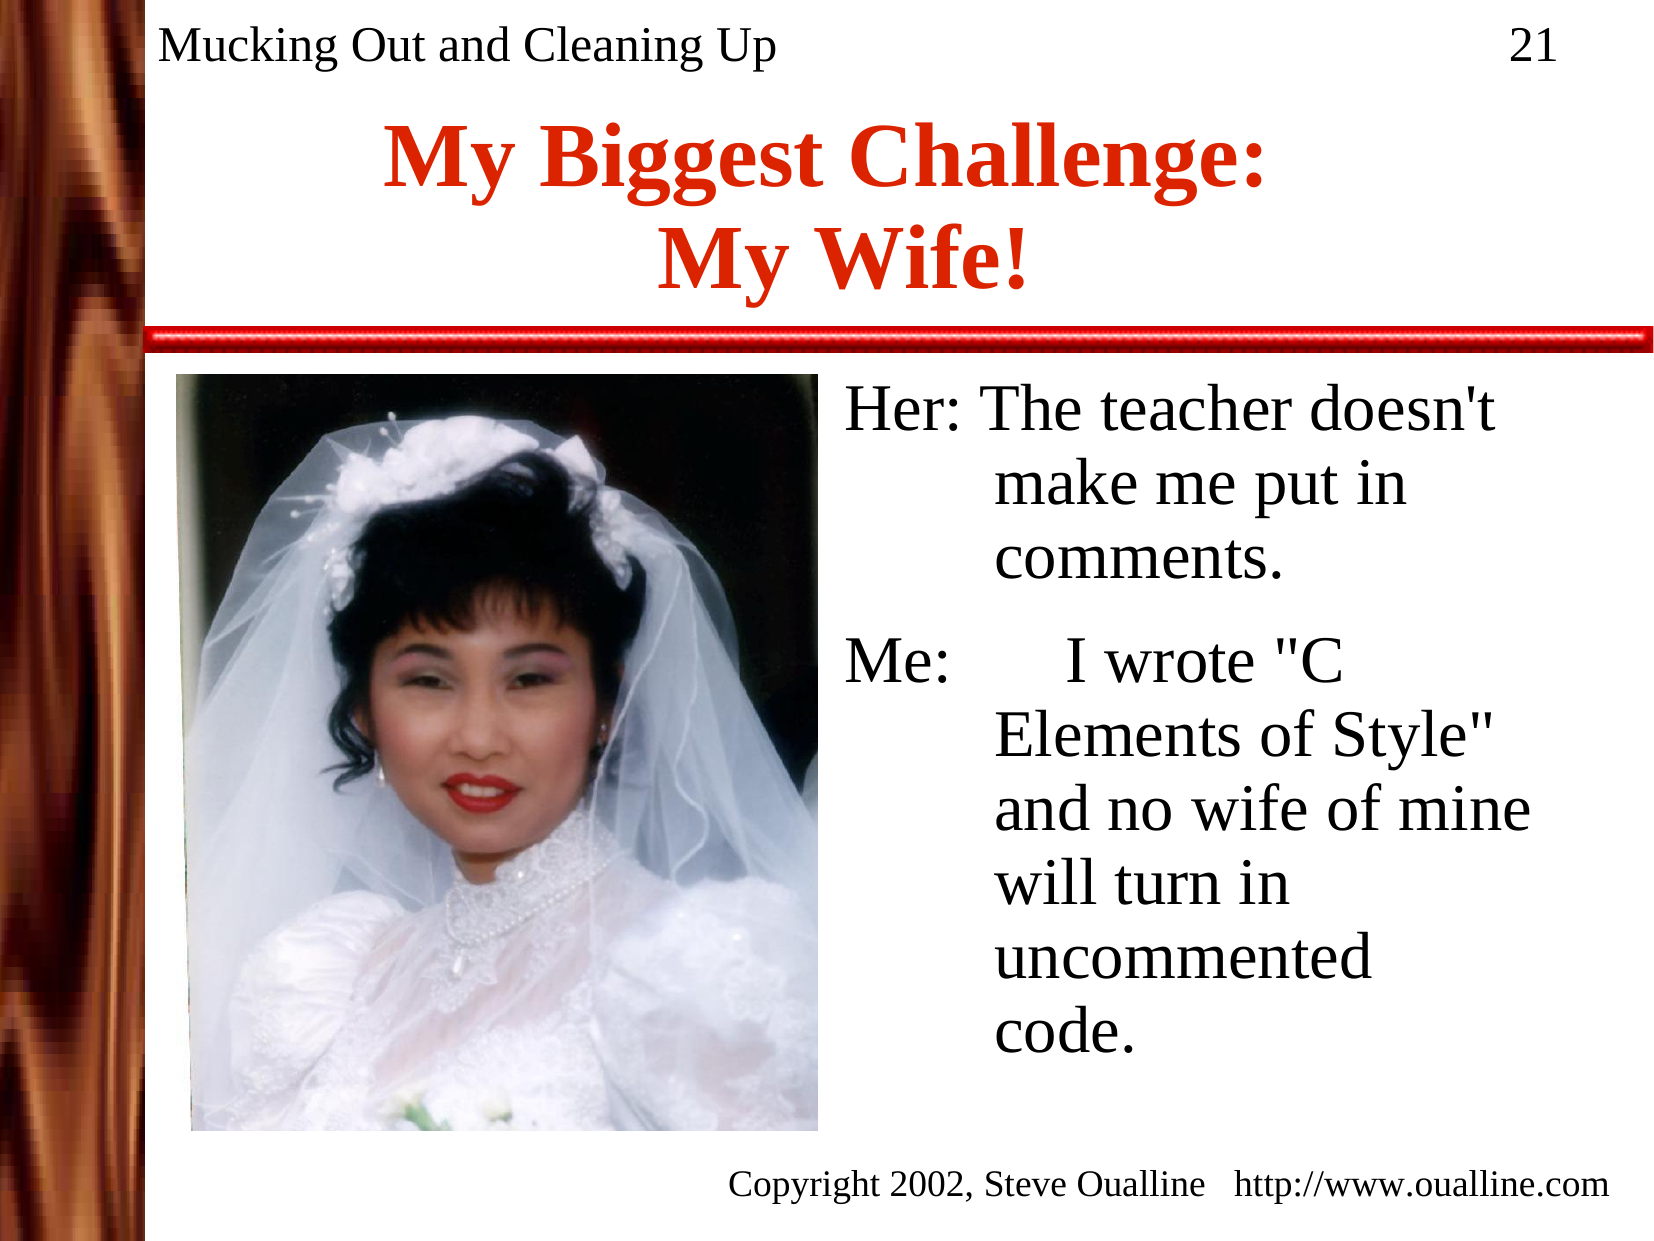

# My Biggest Challenge: My Wife!
Her: The teacher doesn't make me put in comments.
Me: 	I wrote "C Elements of Style" and no wife of mine will turn in uncommented code.